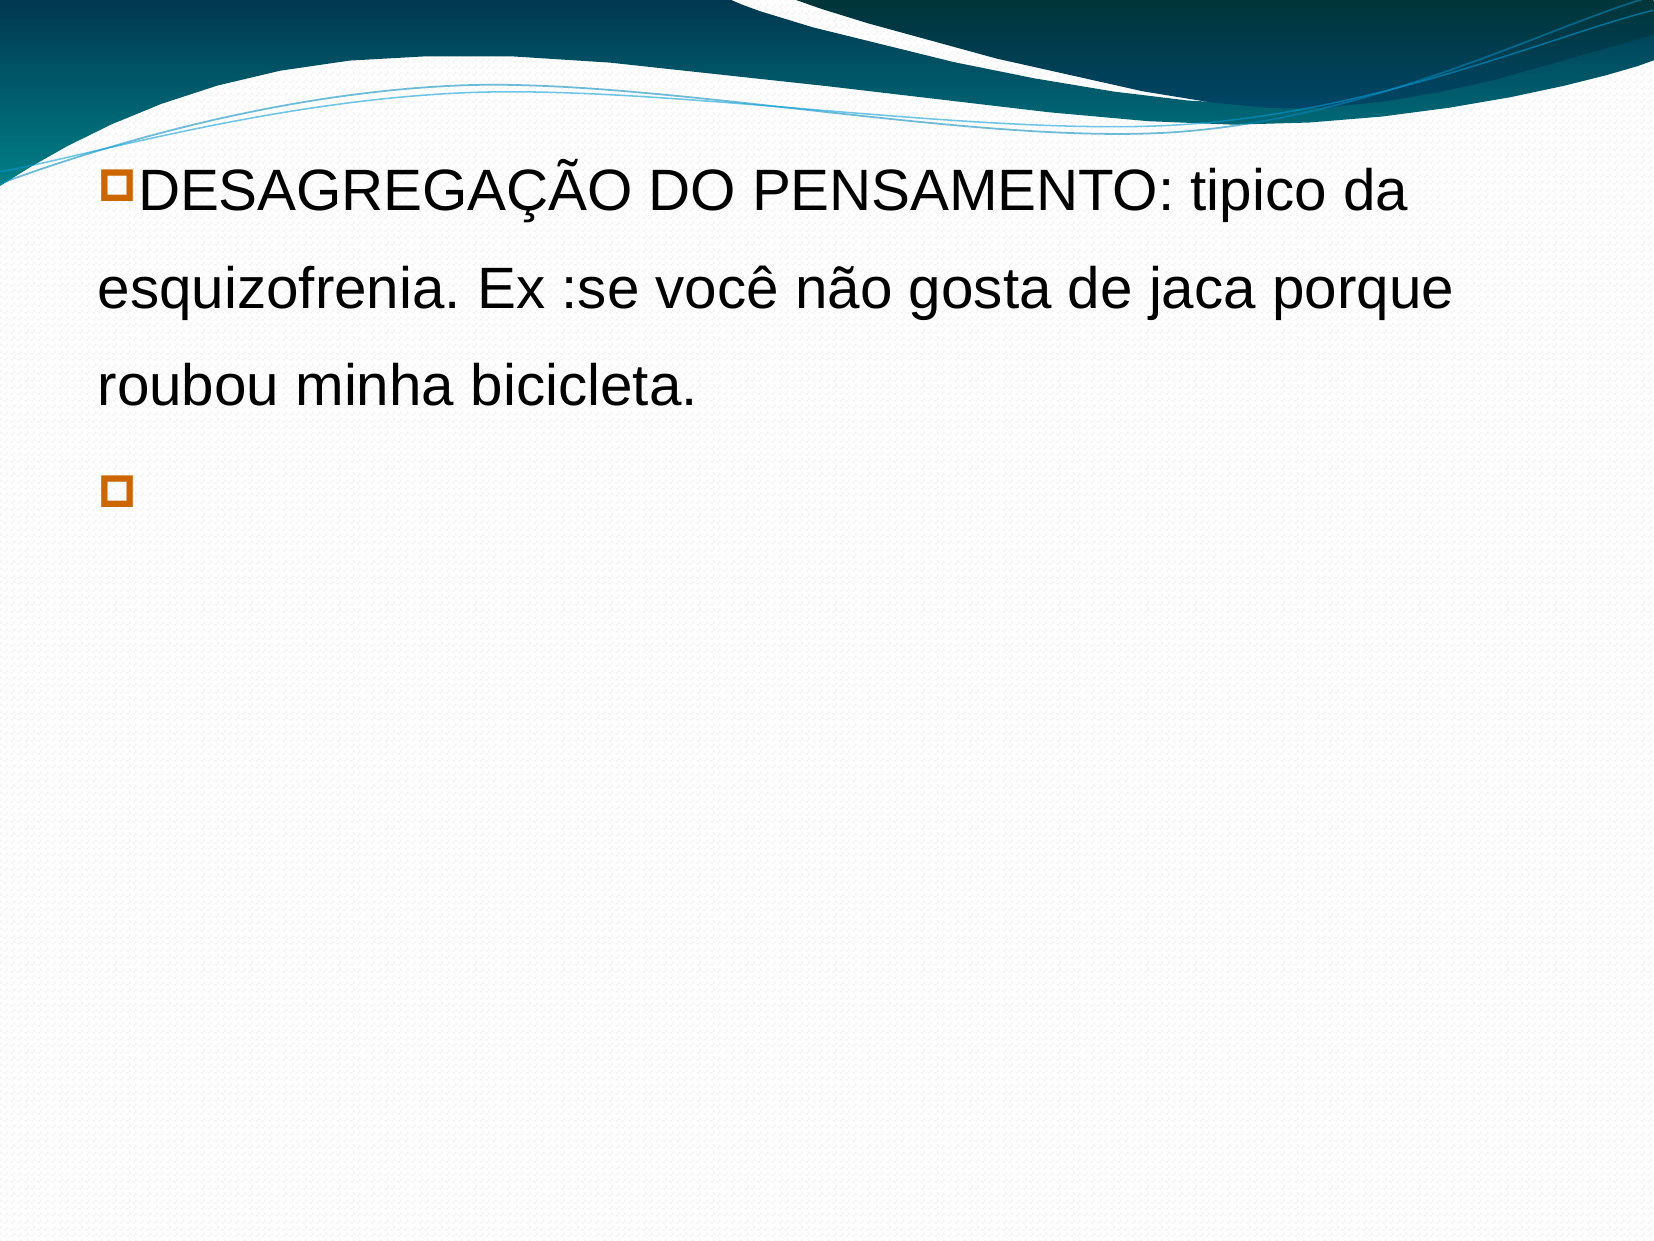

DESAGREGAÇÃO DO PENSAMENTO: tipico da esquizofrenia. Ex :se você não gosta de jaca porque roubou minha bicicleta.